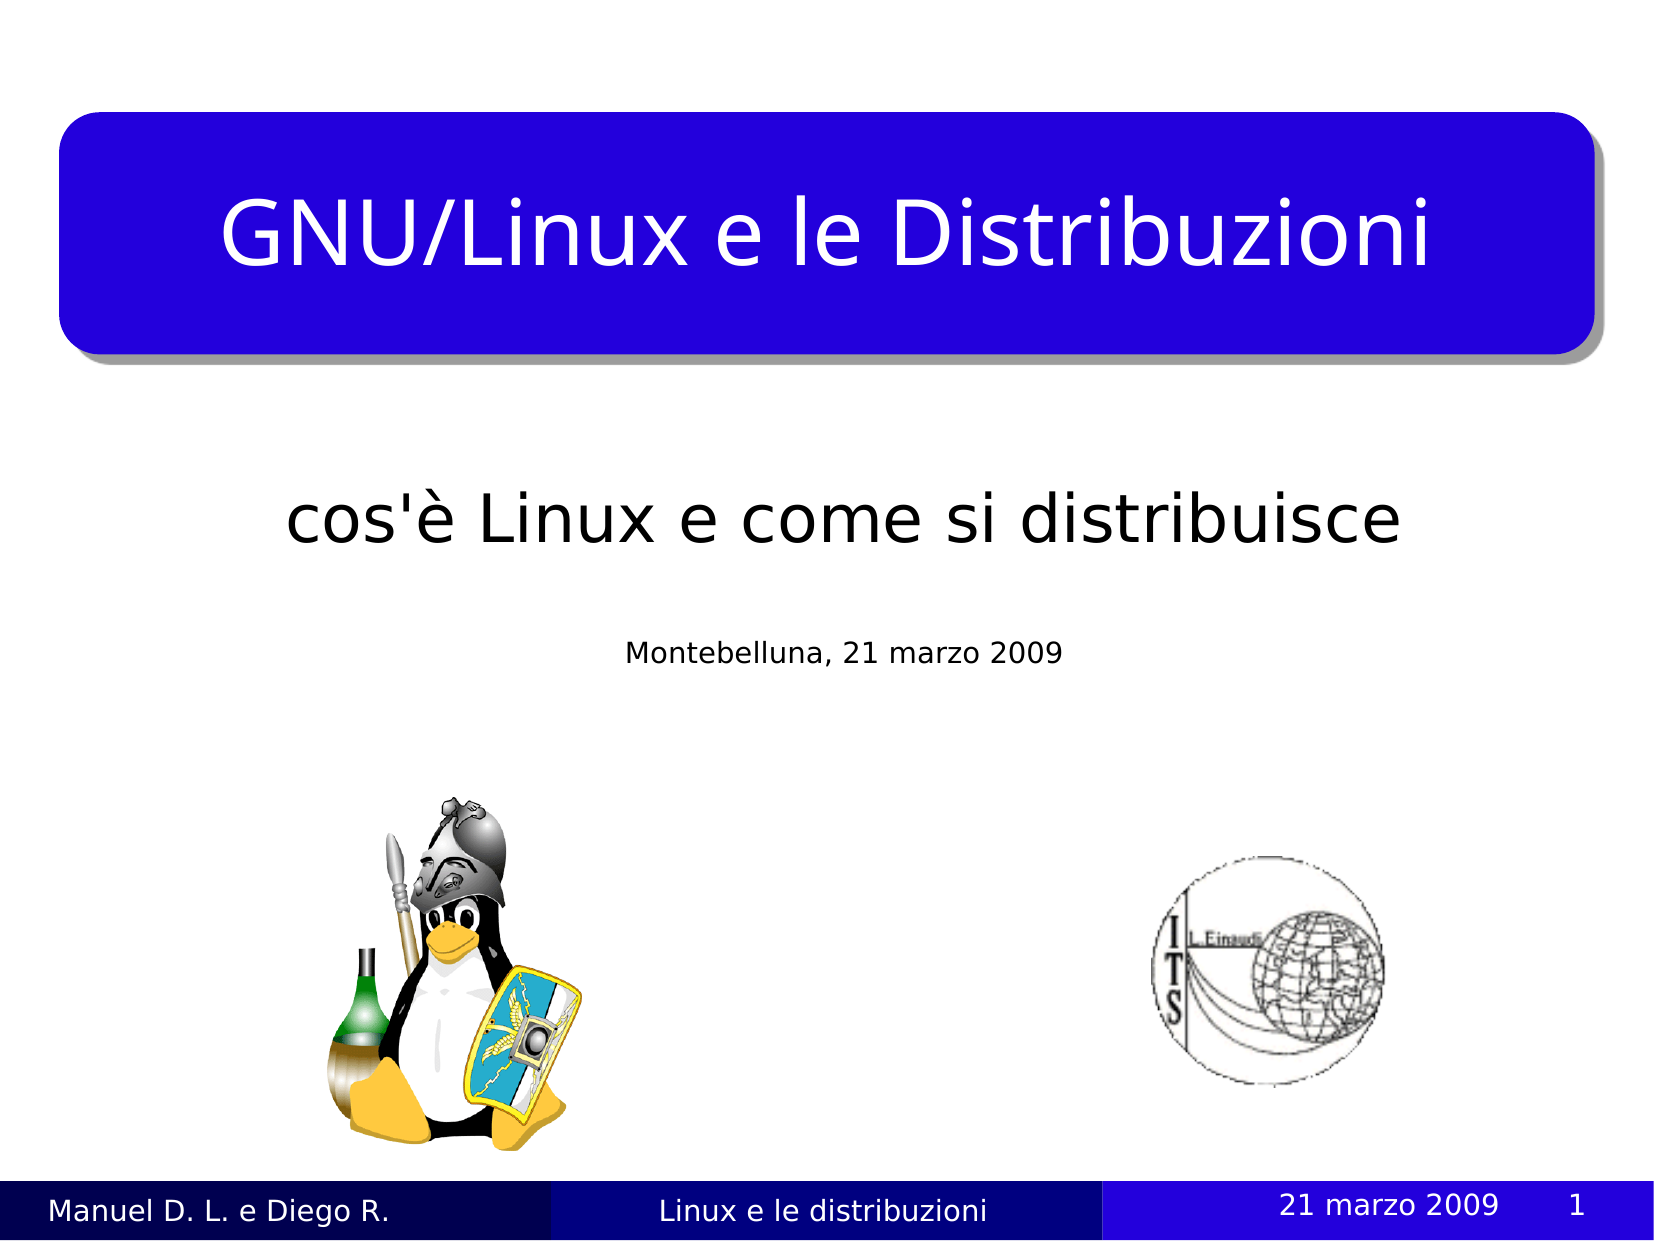

# GNU/Linux e le Distribuzioni
cos'è Linux e come si distribuisce
Montebelluna, 21 marzo 2009